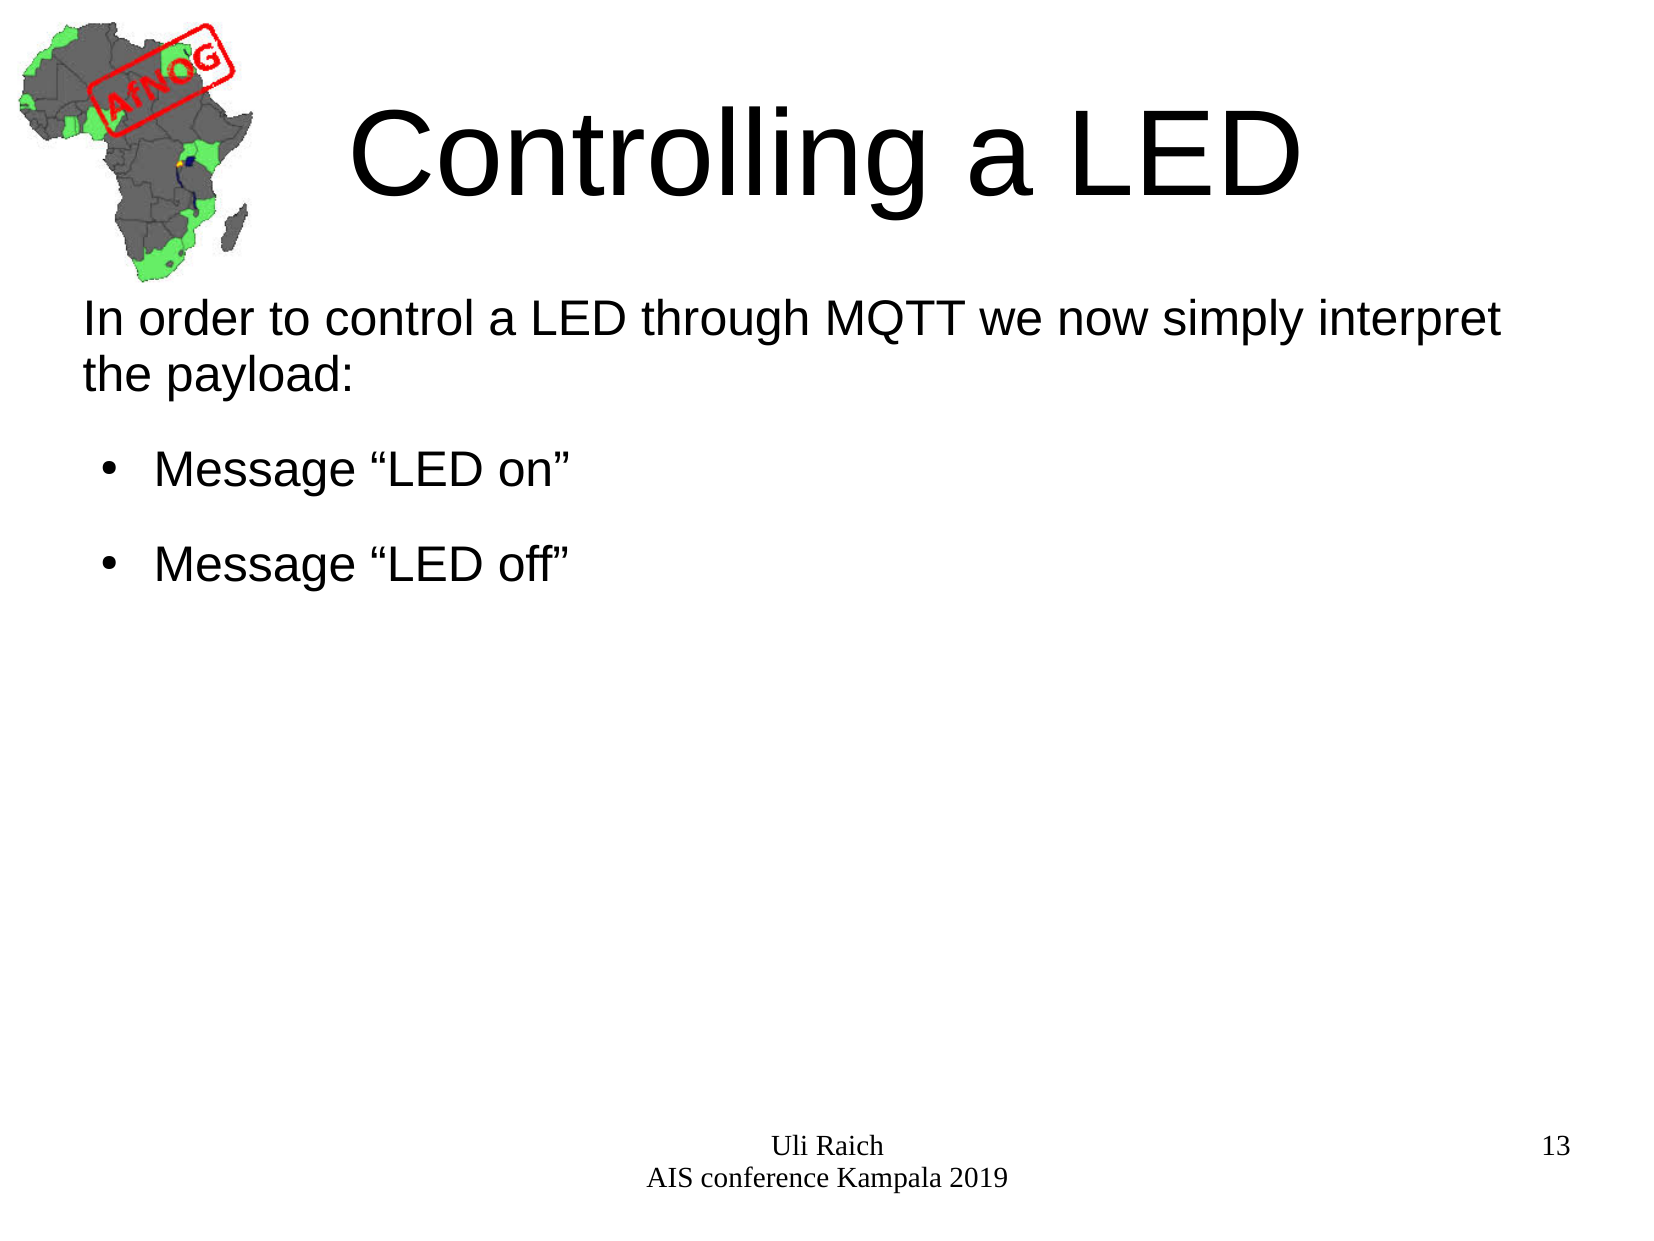

# Controlling a LED
In order to control a LED through MQTT we now simply interpret the payload:
Message “LED on”
Message “LED off”
Uli Raich AIS conference Kampala 2019
13